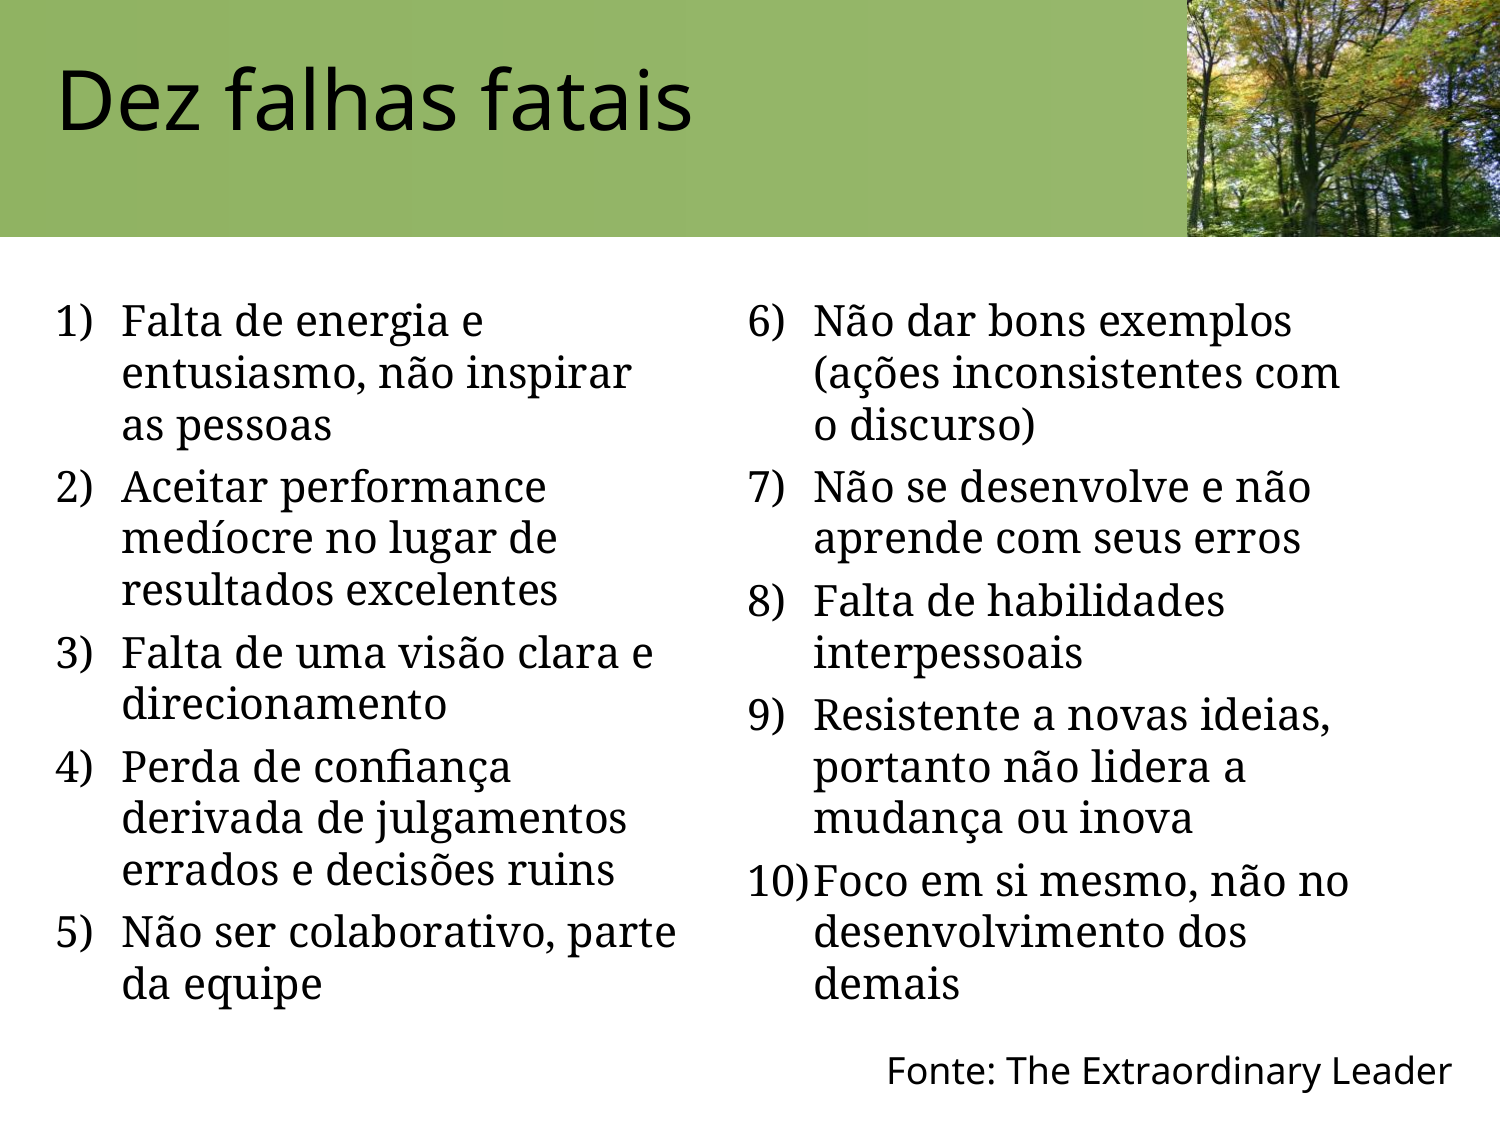

# Dez falhas fatais
Falta de energia e entusiasmo, não inspirar as pessoas
Aceitar performance medíocre no lugar de resultados excelentes
Falta de uma visão clara e direcionamento
Perda de confiança derivada de julgamentos errados e decisões ruins
Não ser colaborativo, parte da equipe
Não dar bons exemplos (ações inconsistentes com o discurso)
Não se desenvolve e não aprende com seus erros
Falta de habilidades interpessoais
Resistente a novas ideias, portanto não lidera a mudança ou inova
Foco em si mesmo, não no desenvolvimento dos demais
Fonte: The Extraordinary Leader